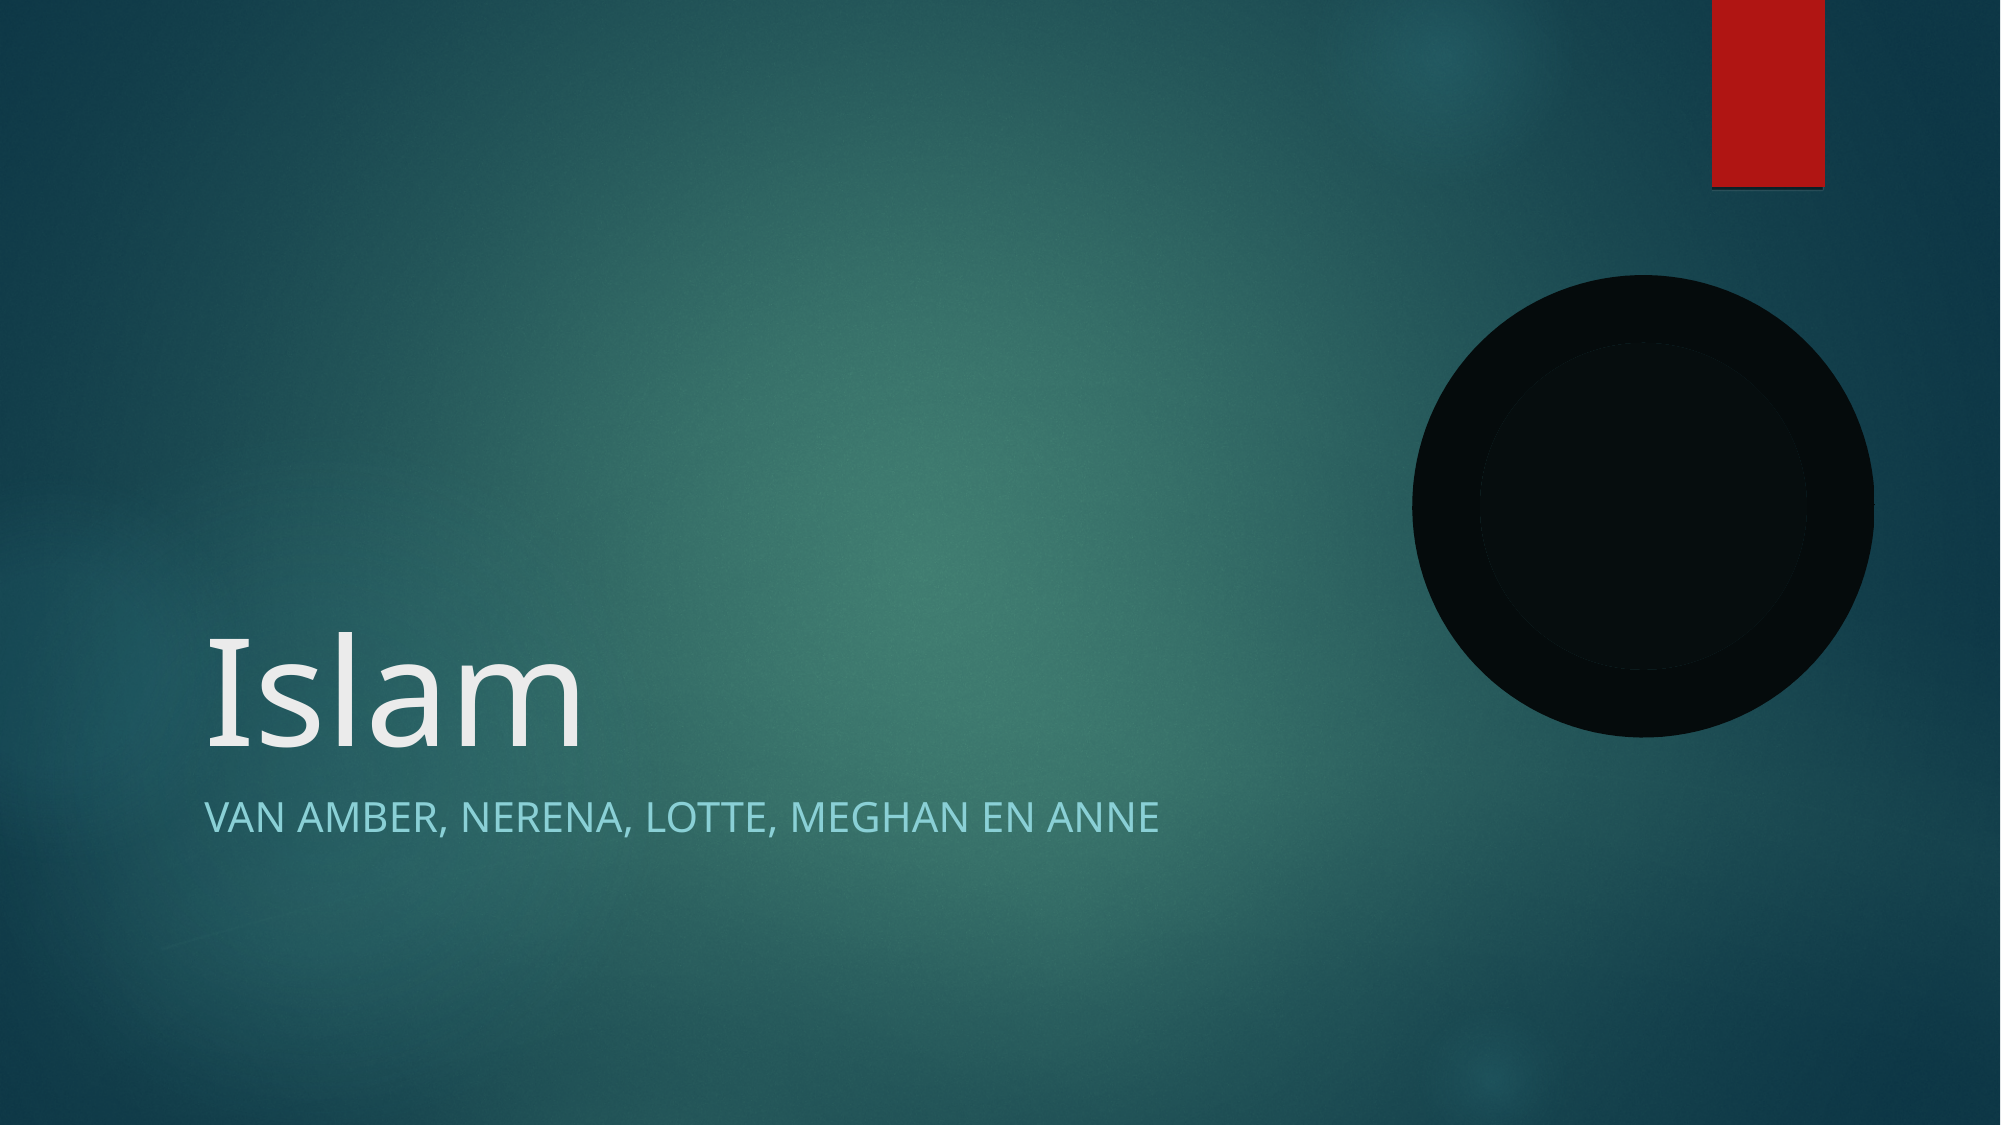

# Islam
Van Amber, Nerena, Lotte, Meghan en Anne